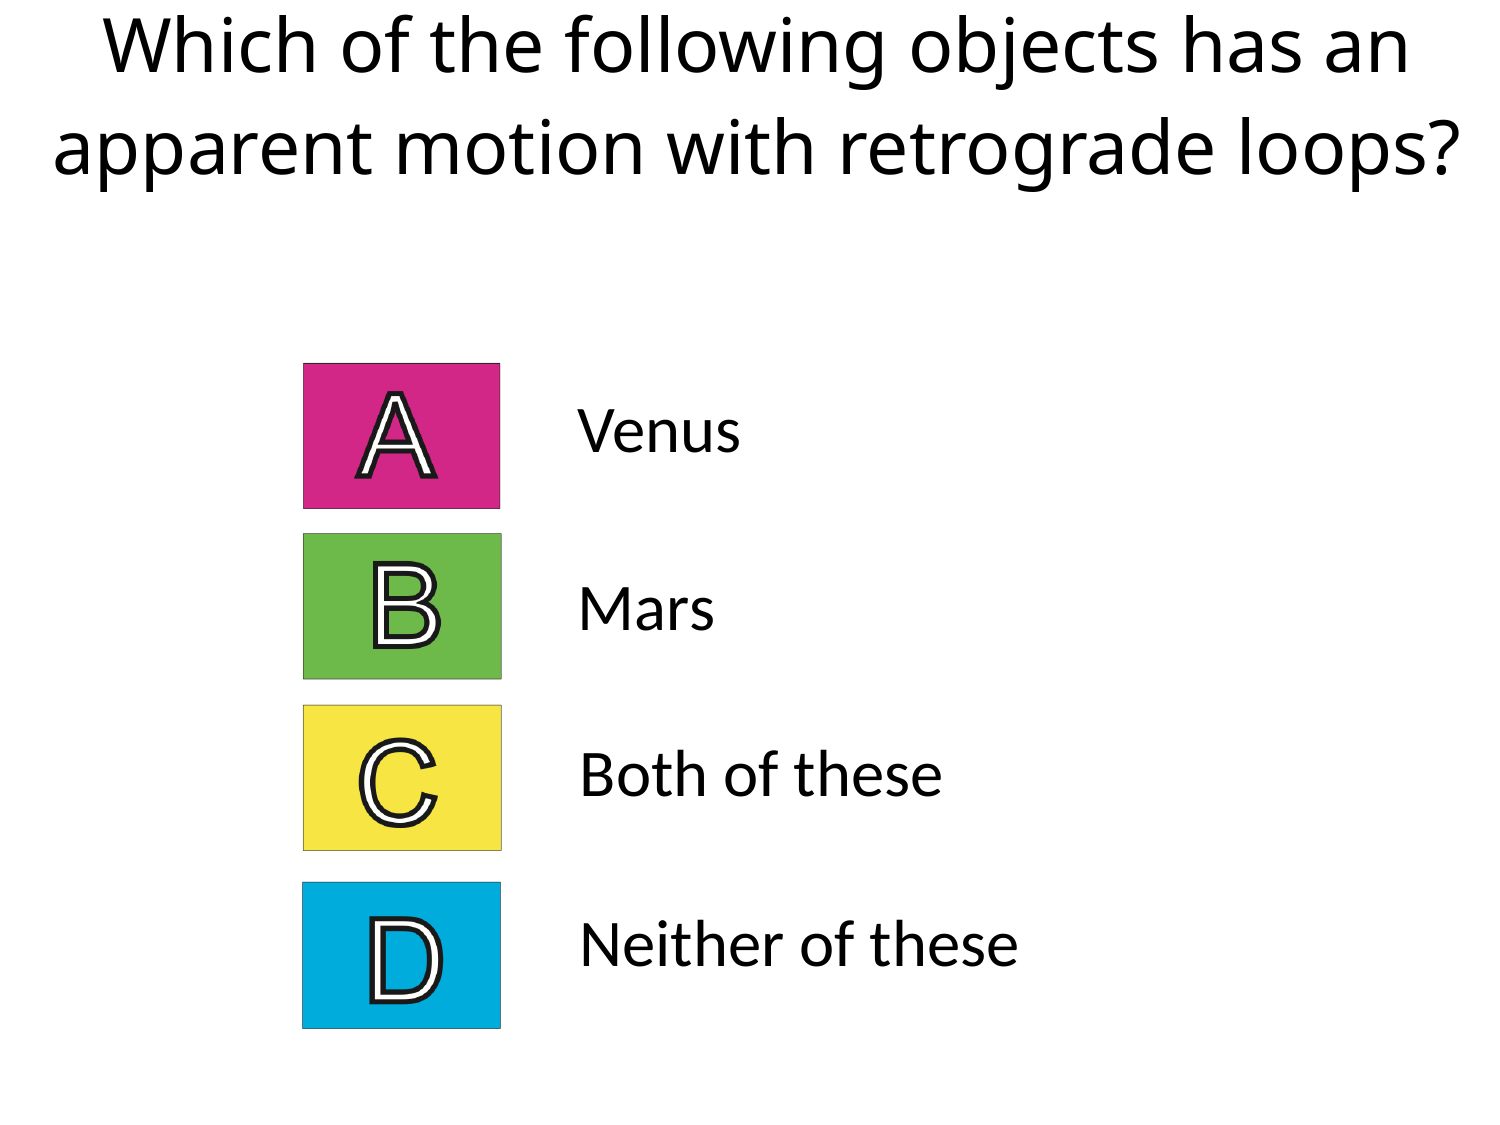

# Which of the following objects has an apparent motion with retrograde loops?
Venus
Mars
Both of these
Neither of these